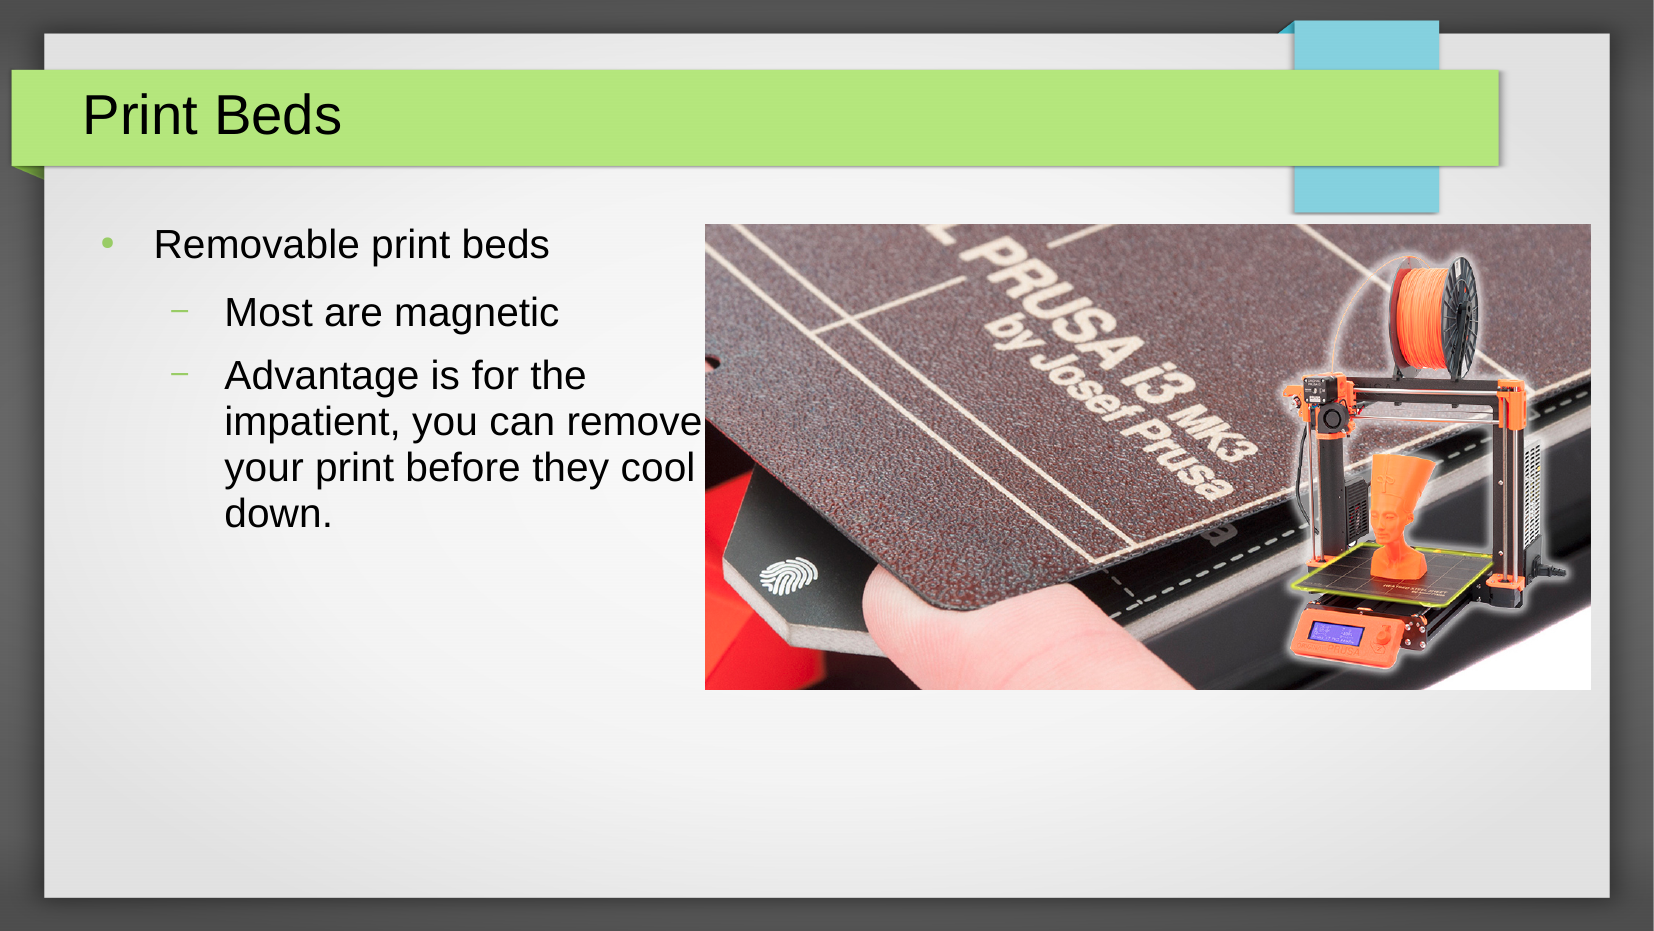

# Print Beds
Removable print beds
Most are magnetic
Advantage is for the impatient, you can remove your print before they cool down.